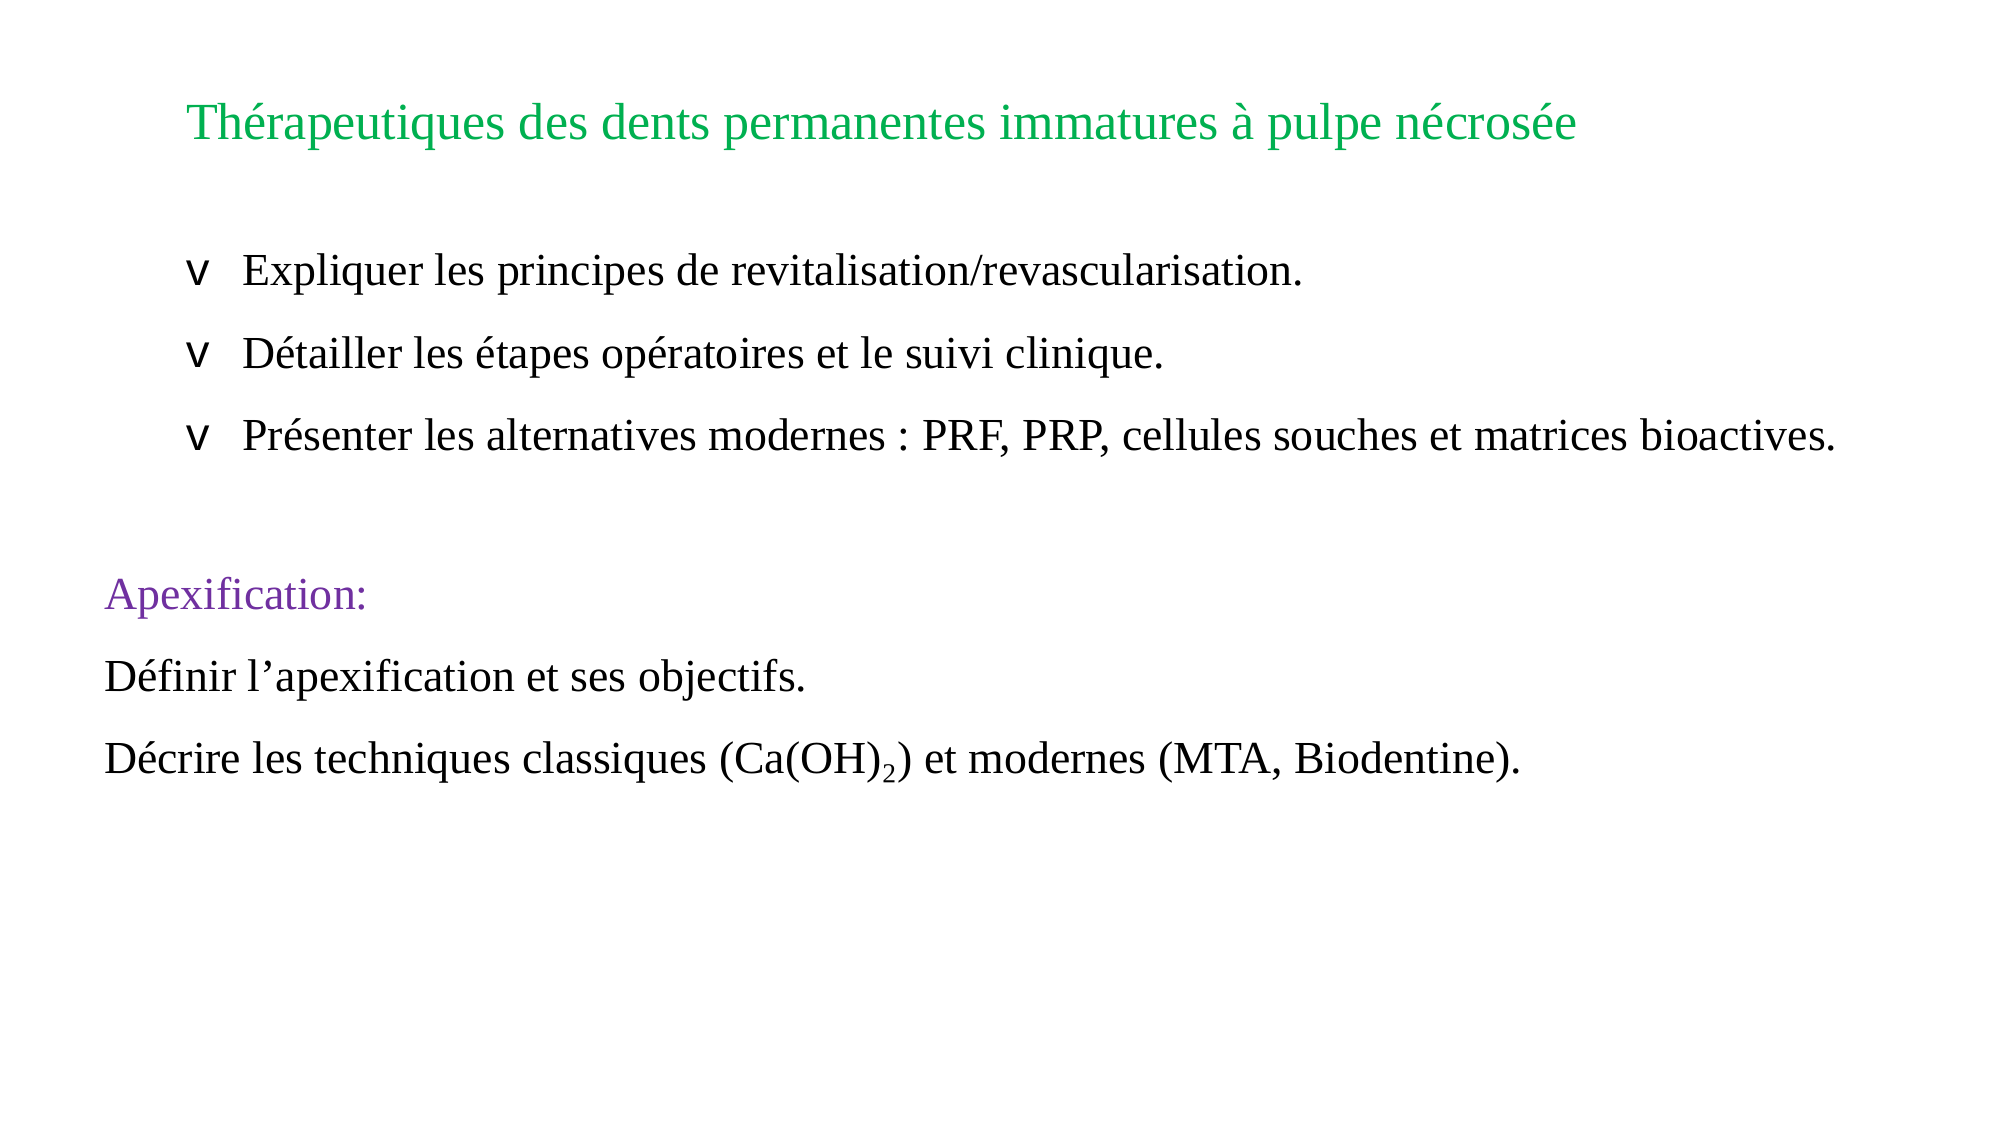

Thérapeutiques des dents permanentes immatures à pulpe nécrosée
Expliquer les principes de revitalisation/revascularisation.
Détailler les étapes opératoires et le suivi clinique.
Présenter les alternatives modernes : PRF, PRP, cellules souches et matrices bioactives.
Apexification:
Définir l’apexification et ses objectifs.
Décrire les techniques classiques (Ca(OH)₂) et modernes (MTA, Biodentine).